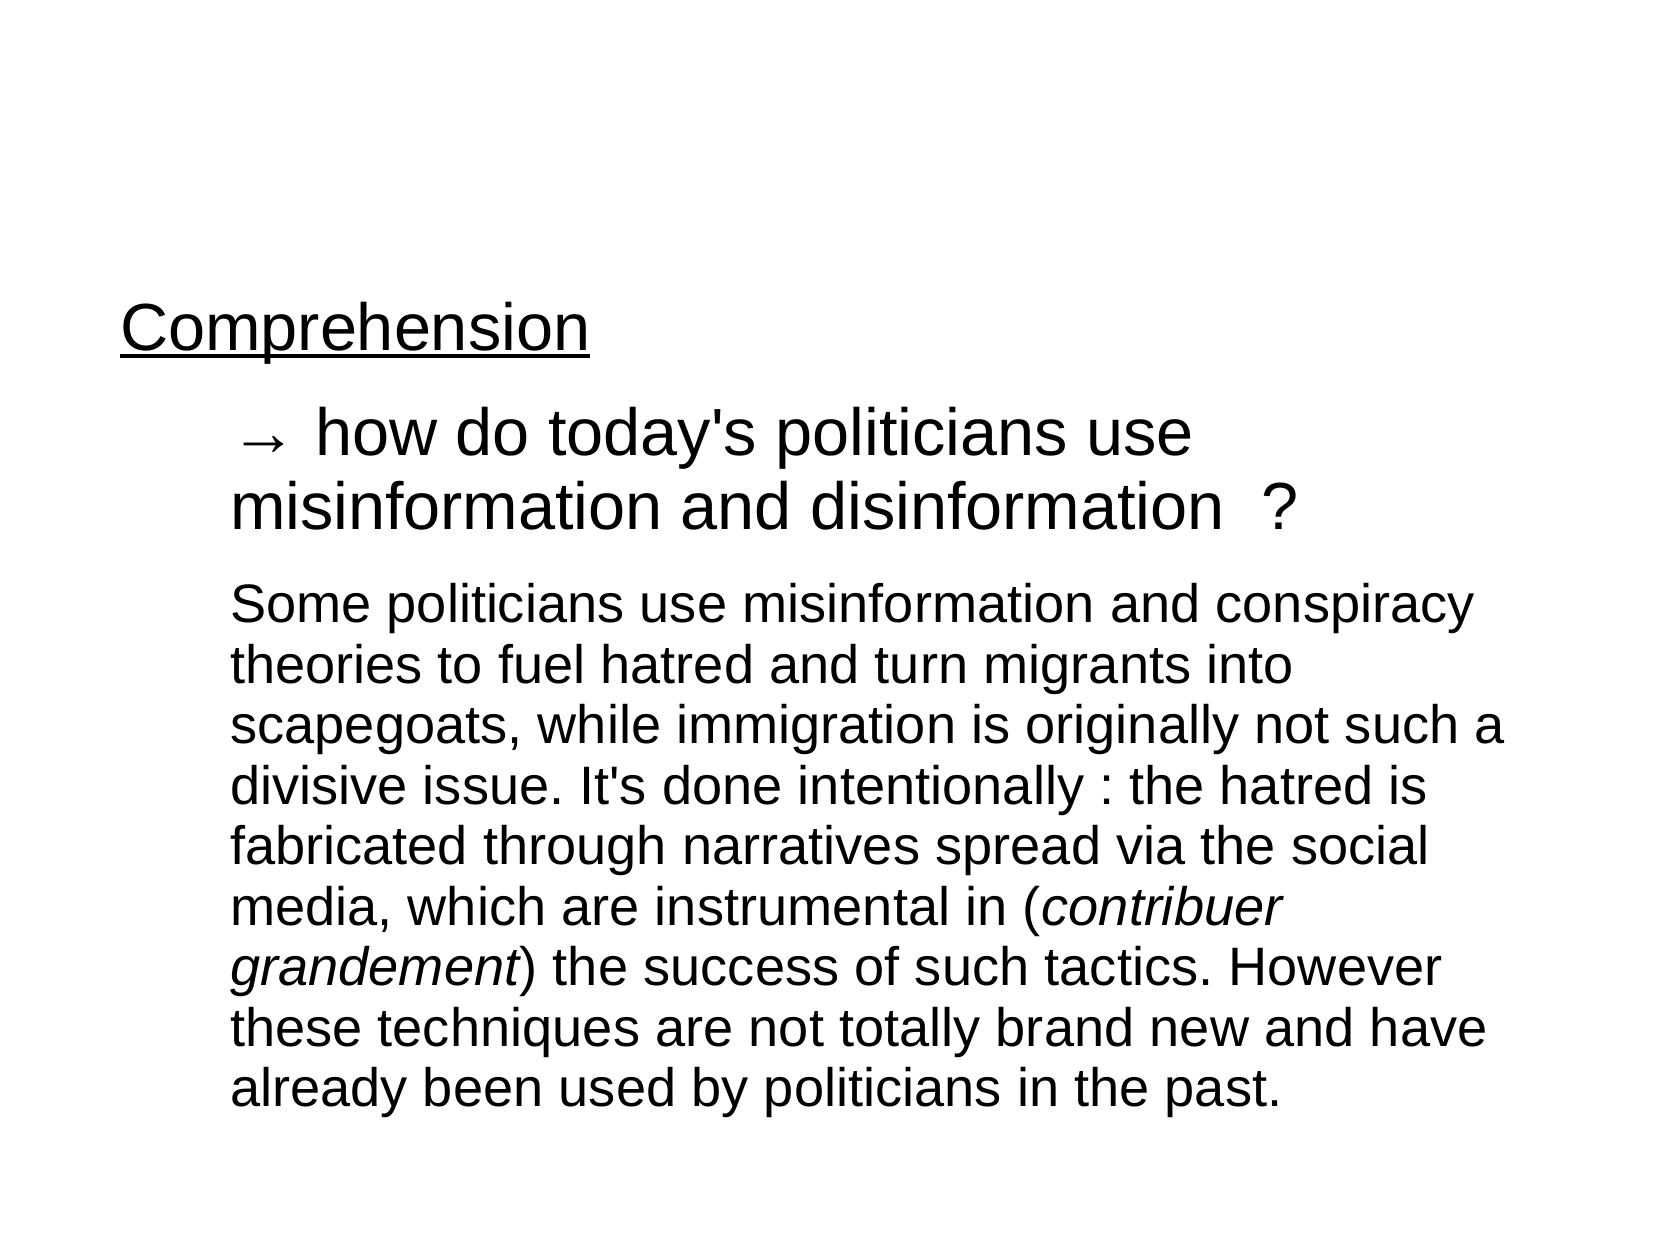

#
Comprehension
→ how do today's politicians use misinformation and disinformation  ?
Some politicians use misinformation and conspiracy theories to fuel hatred and turn migrants into scapegoats, while immigration is originally not such a divisive issue. It's done intentionally : the hatred is fabricated through narratives spread via the social media, which are instrumental in (contribuer grandement) the success of such tactics. However these techniques are not totally brand new and have already been used by politicians in the past.